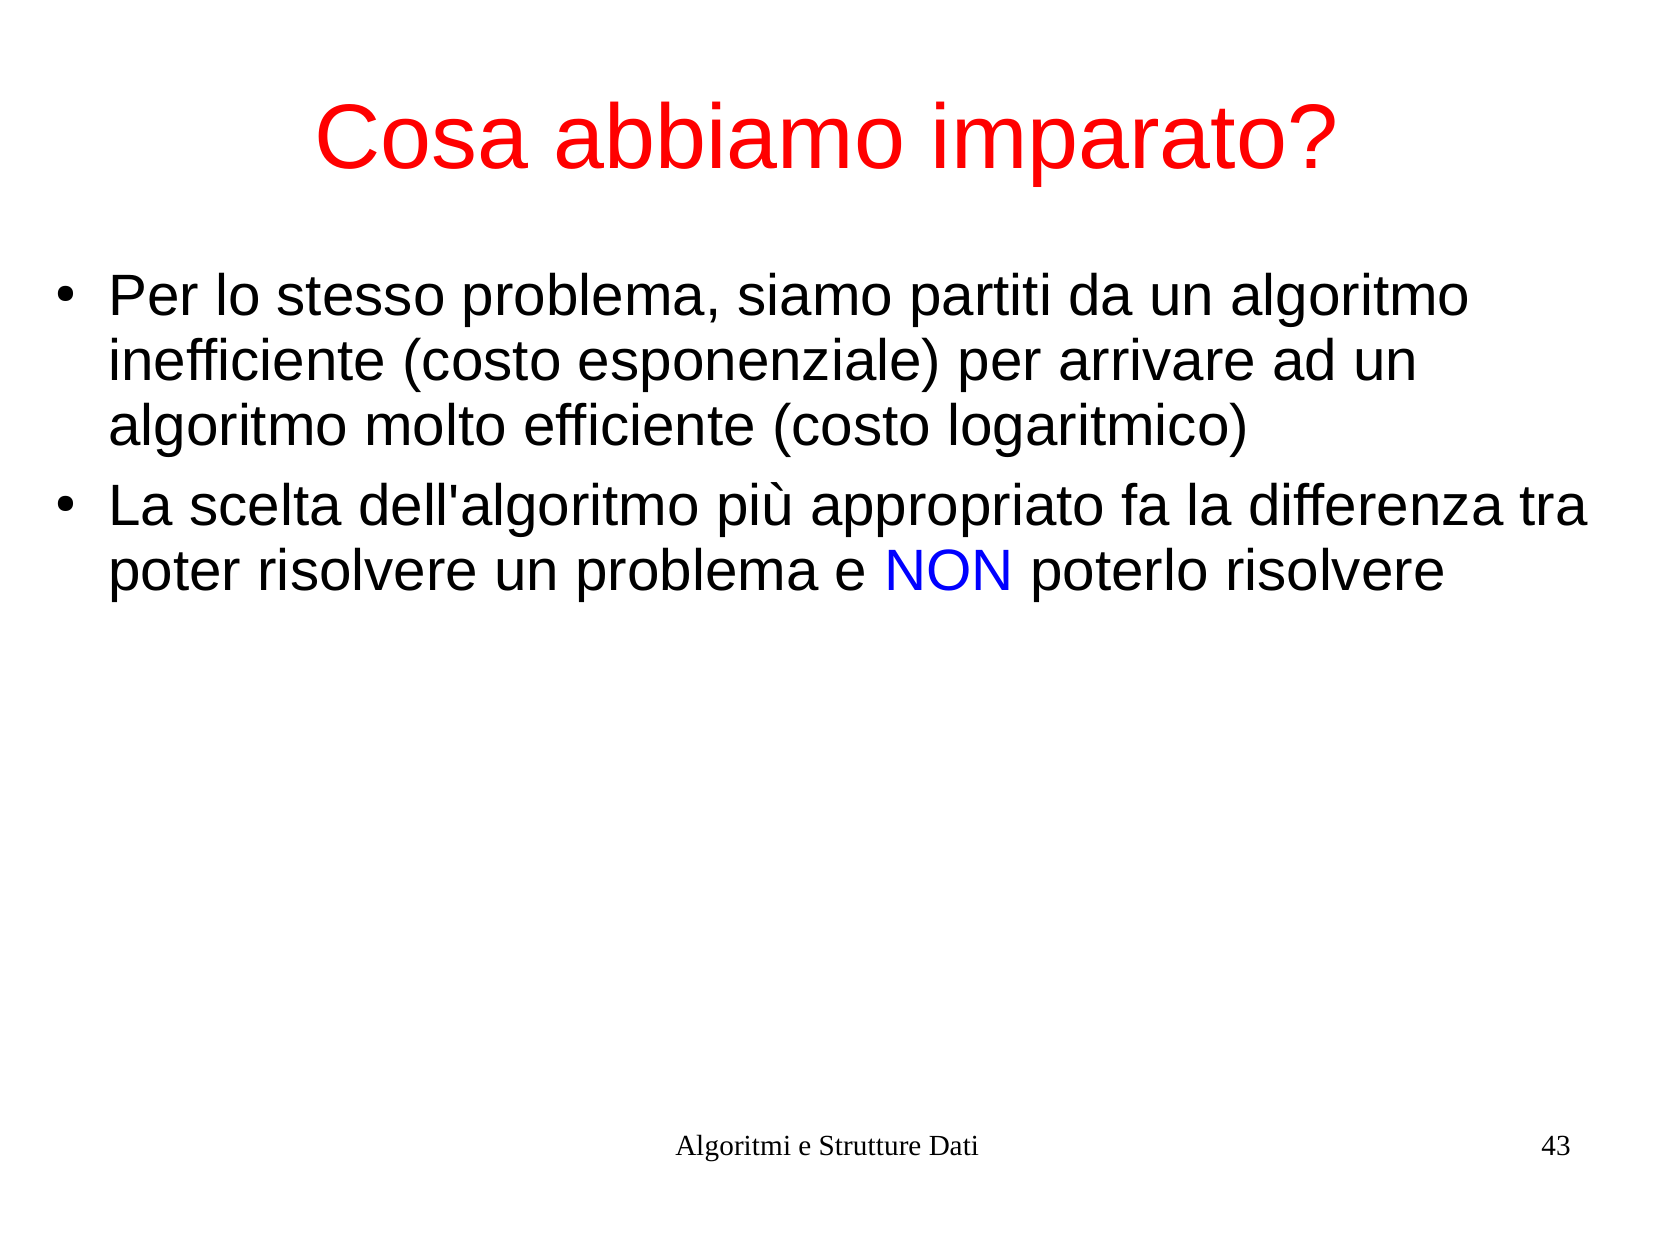

# Cosa abbiamo imparato?
Per lo stesso problema, siamo partiti da un algoritmo inefficiente (costo esponenziale) per arrivare ad un algoritmo molto efficiente (costo logaritmico)
La scelta dell'algoritmo più appropriato fa la differenza tra poter risolvere un problema e NON poterlo risolvere
Algoritmi e Strutture Dati
43